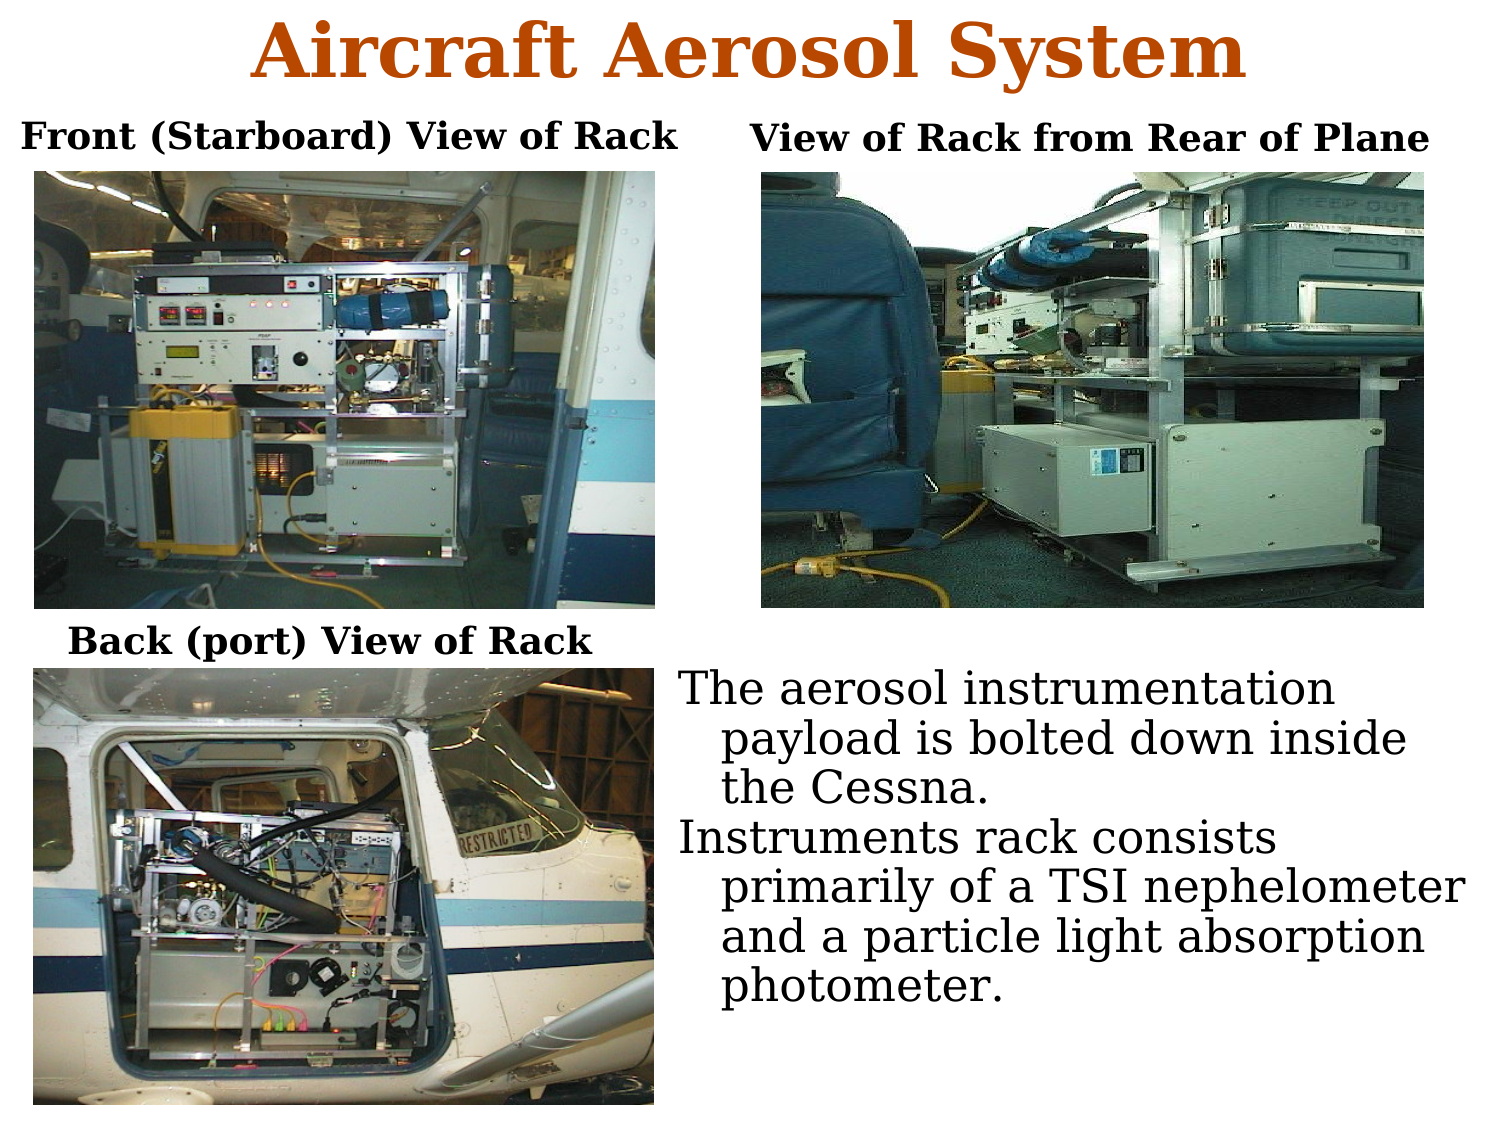

# Aircraft Aerosol System
Front (Starboard) View of Rack
View of Rack from Rear of Plane
Back (port) View of Rack
The aerosol instrumentation payload is bolted down inside the Cessna.
Instruments rack consists primarily of a TSI nephelometer and a particle light absorption photometer.